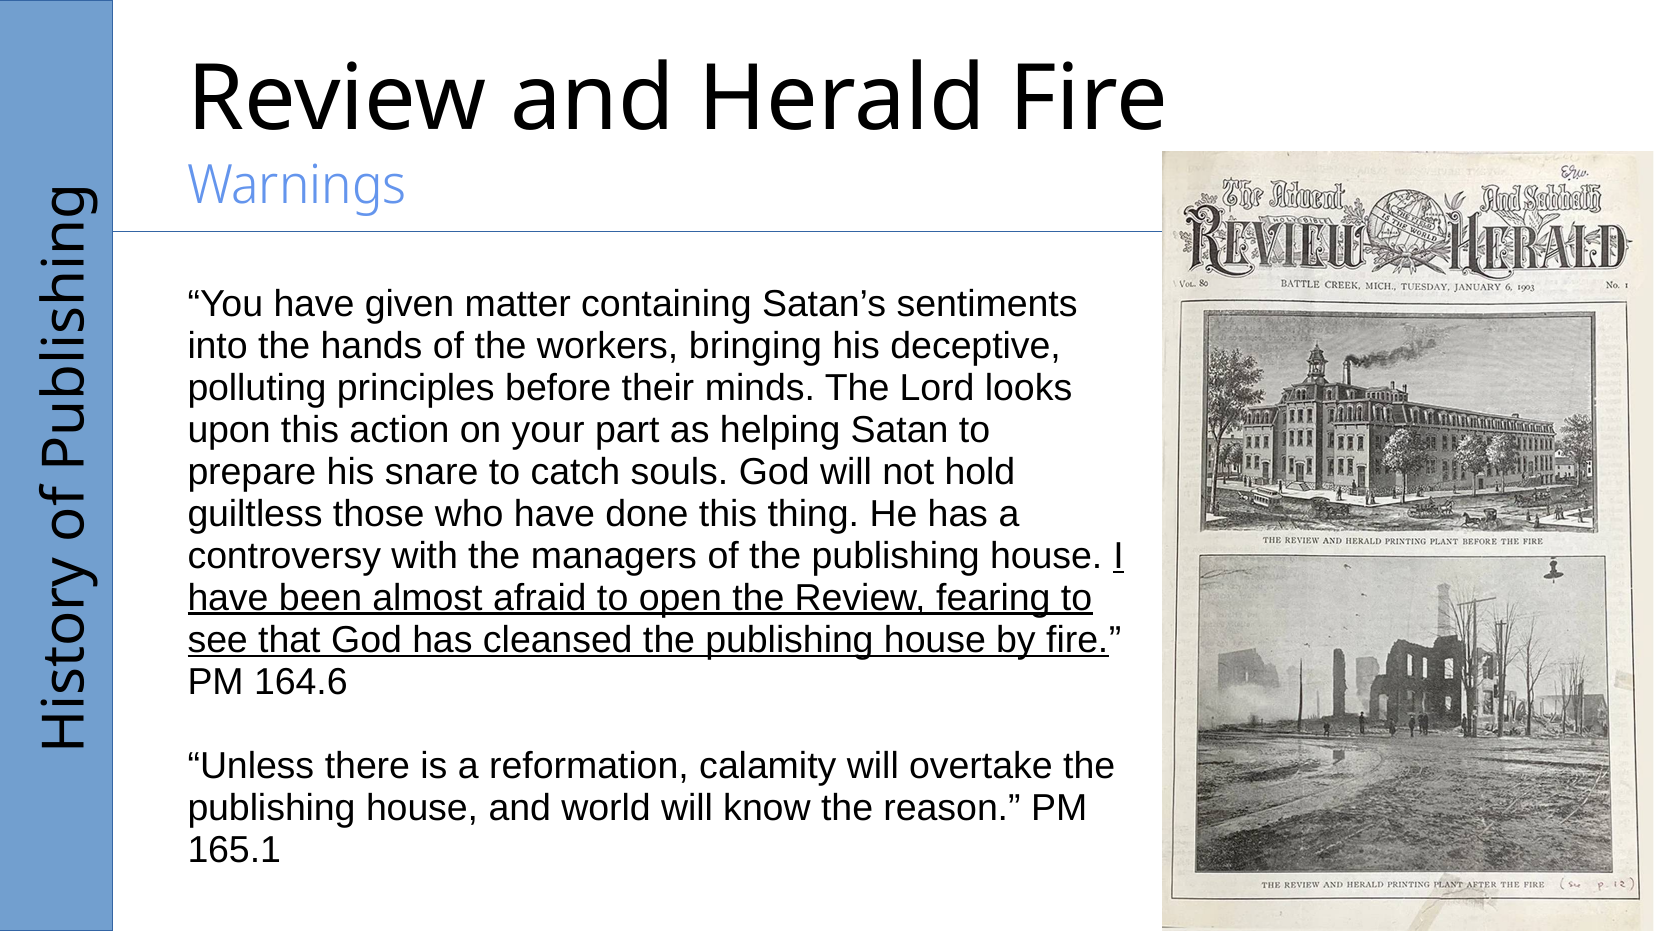

# Review and Herald Fire
Warnings
“You have given matter containing Satan’s sentiments into the hands of the workers, bringing his deceptive, polluting principles before their minds. The Lord looks upon this action on your part as helping Satan to prepare his snare to catch souls. God will not hold guiltless those who have done this thing. He has a controversy with the managers of the publishing house. I have been almost afraid to open the Review, fearing to see that God has cleansed the publishing house by fire.” PM 164.6
“Unless there is a reformation, calamity will overtake the publishing house, and world will know the reason.” PM 165.1
History of Publishing